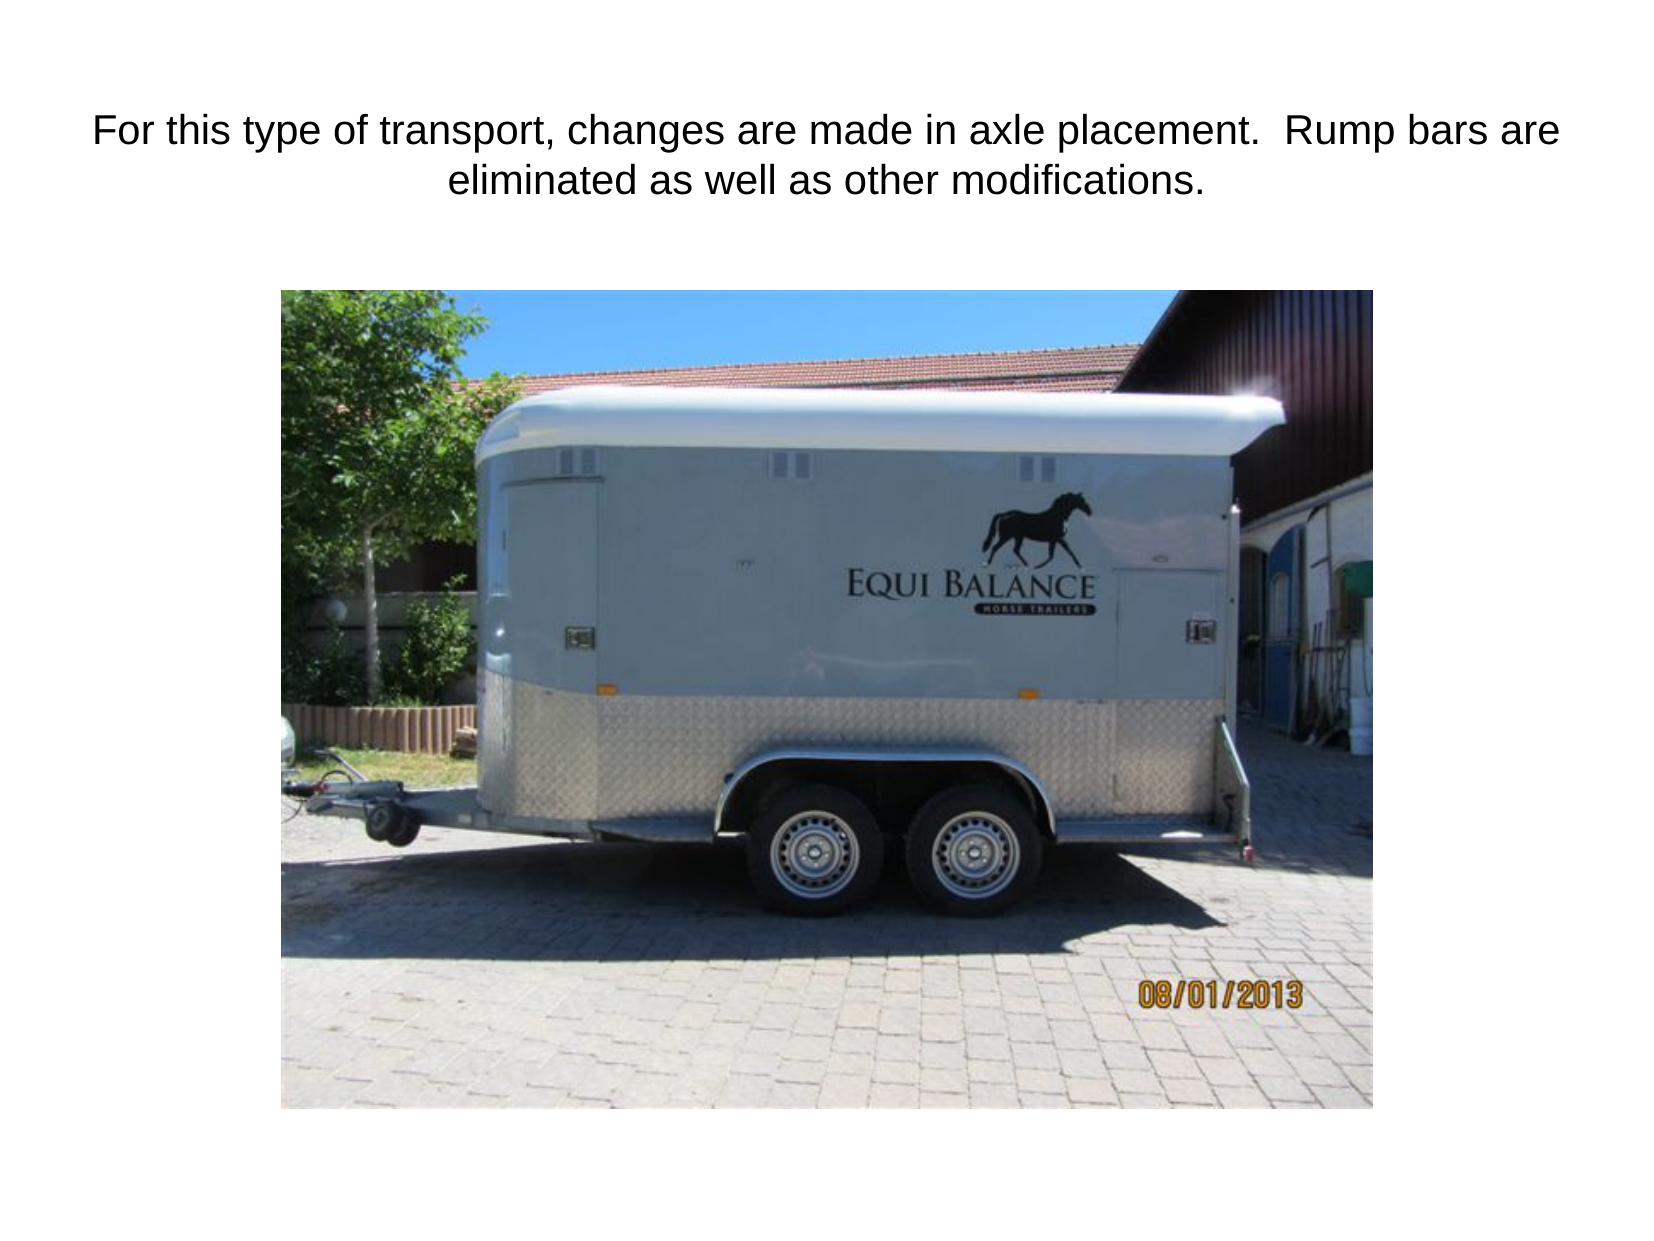

# For this type of transport, changes are made in axle placement. Rump bars are eliminated as well as other modifications.